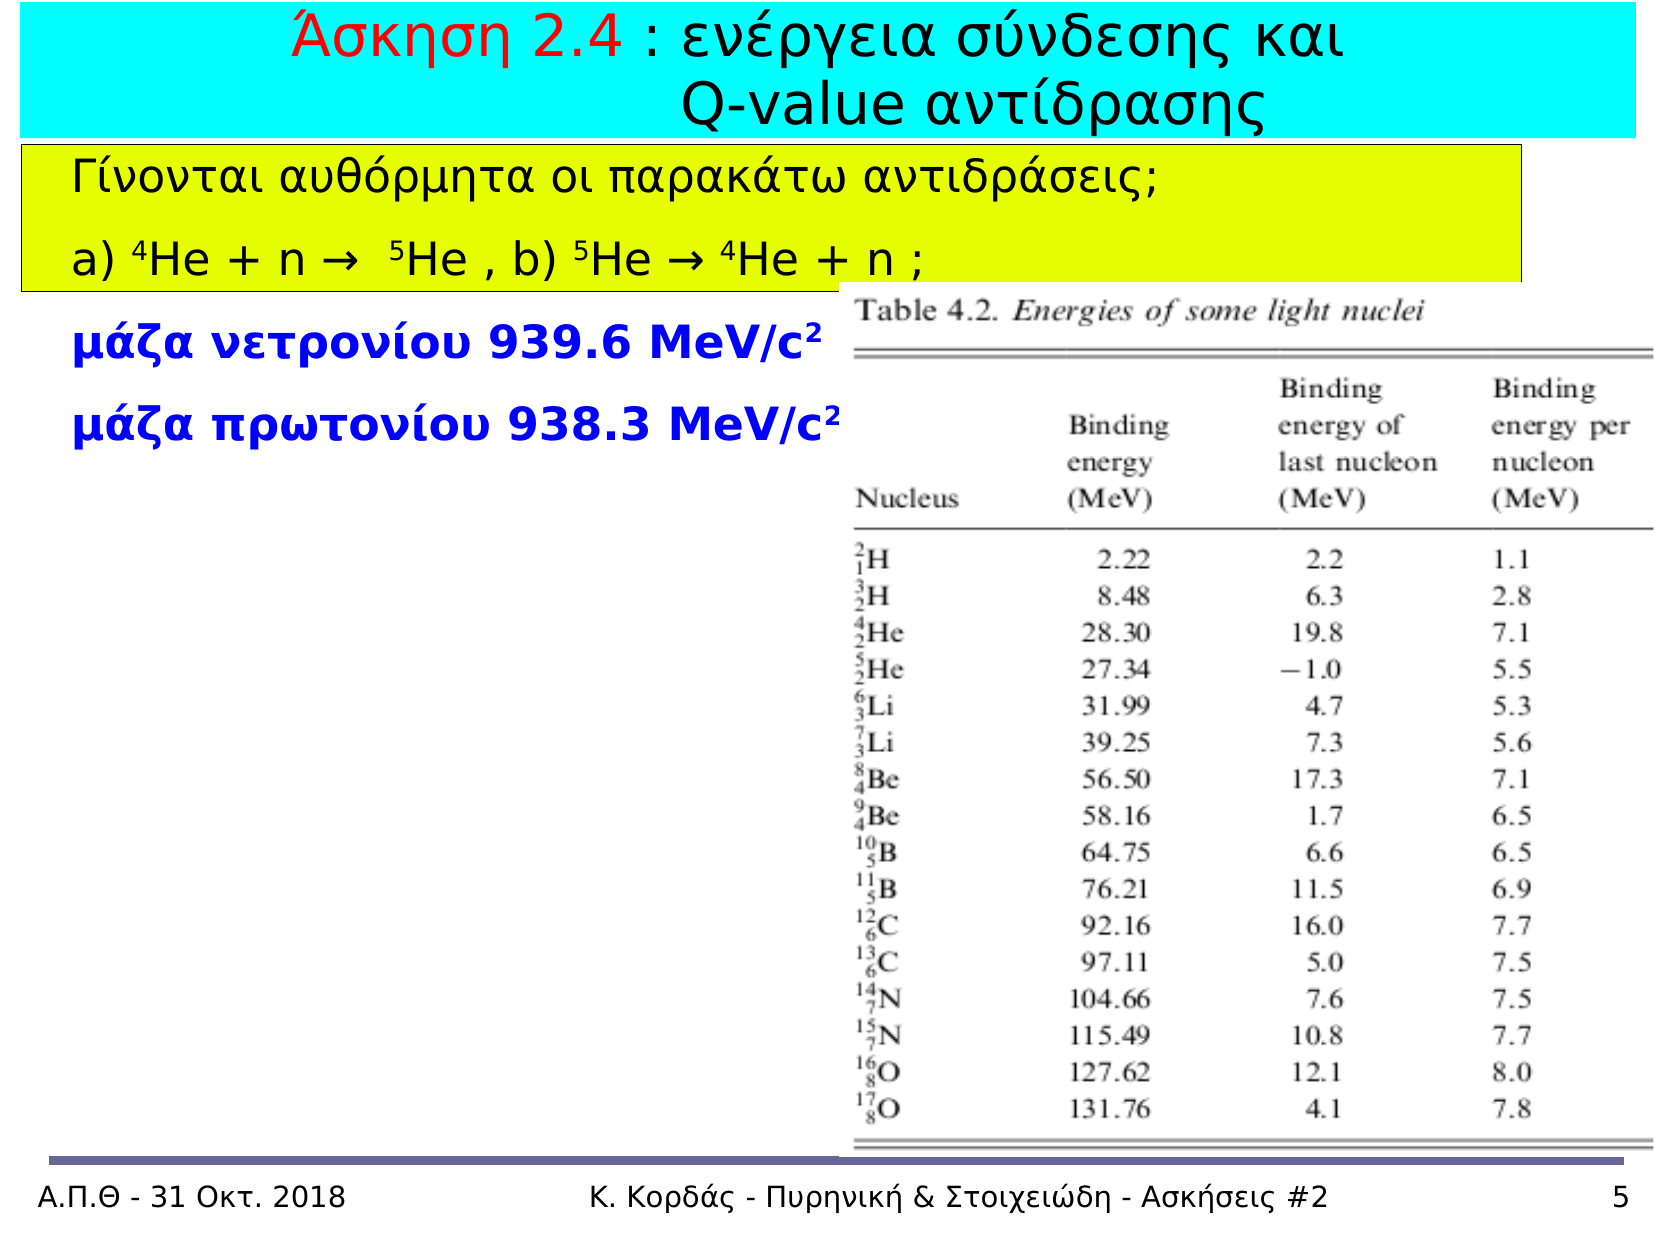

# Άσκηση 2.4 : ενέργεια σύνδεσης και Q-value αντίδρασης
Γίνονται αυθόρμητα οι παρακάτω αντιδράσεις;
a) 4Ηe + n → 5Ηe , b) 5Ηe → 4Ηe + n ;
μάζα νετρονίου 939.6 MeV/c2
μάζα πρωτονίου 938.3 MeV/c2
Α.Π.Θ - 31 Οκτ. 2018
Κ. Κορδάς - Πυρηνική & Στοιχειώδη - Ασκήσεις #2
5